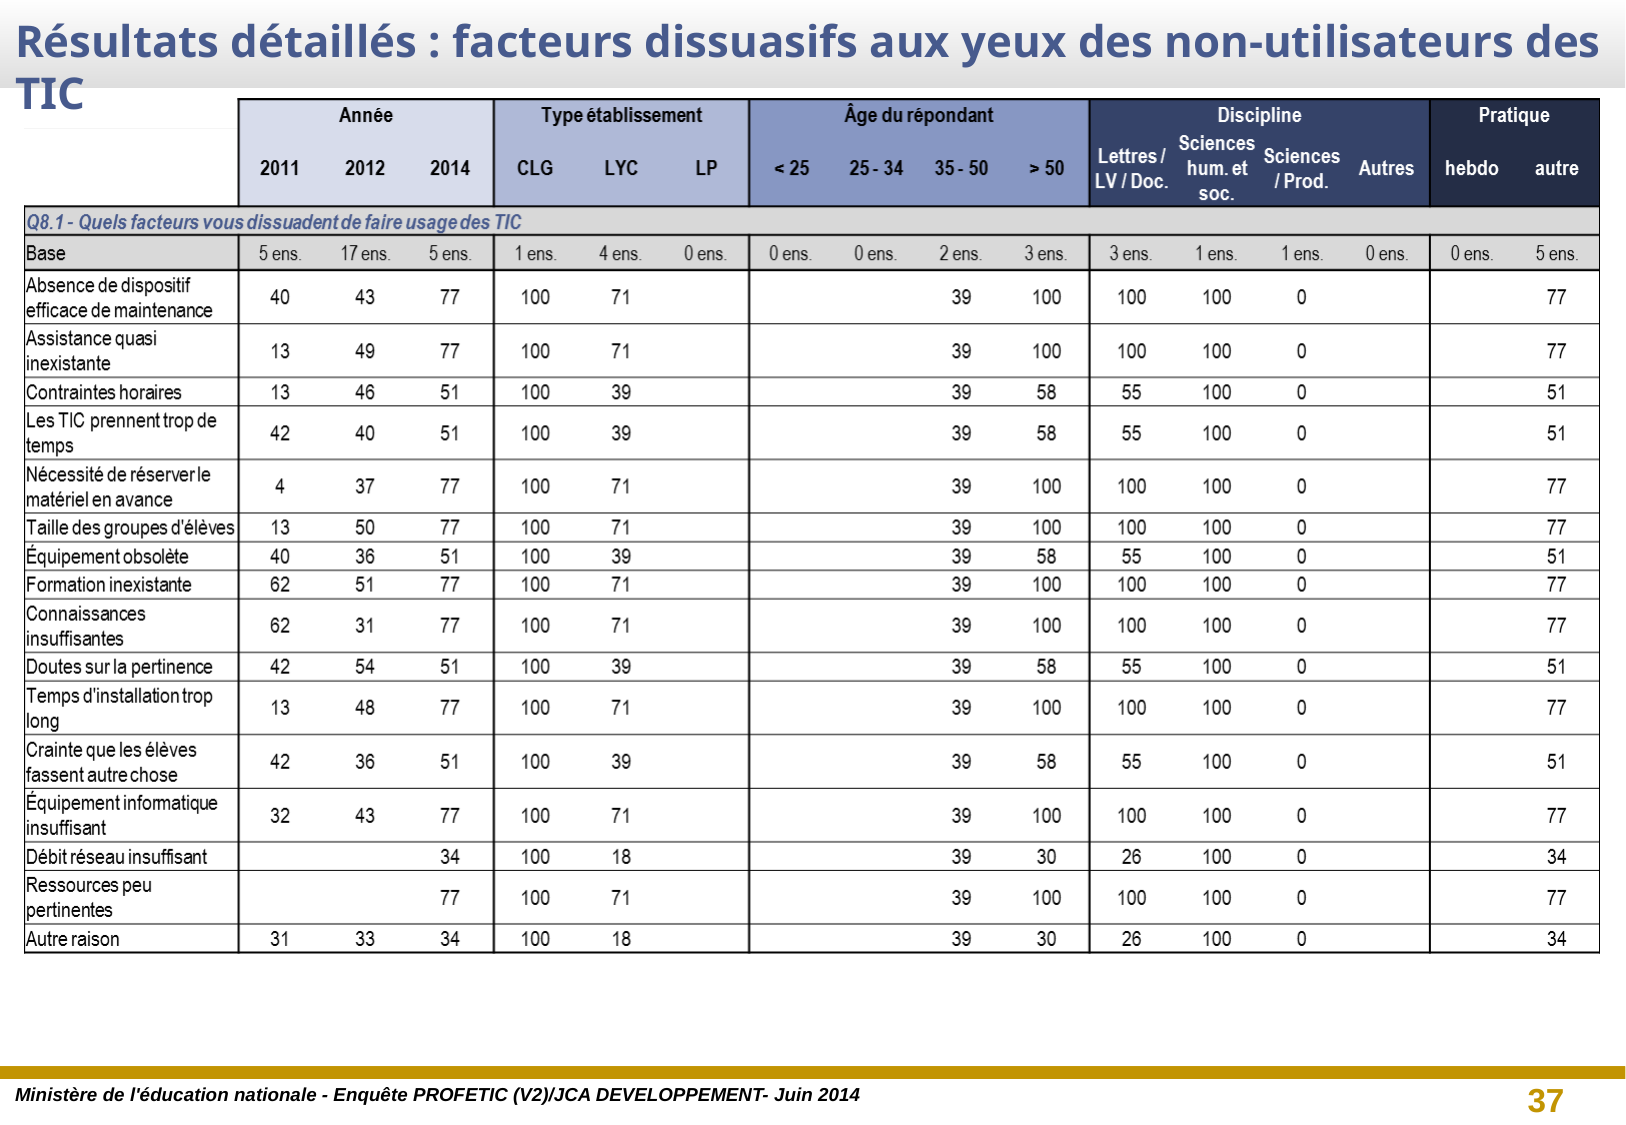

Résultats détaillés : facteurs dissuasifs aux yeux des non-utilisateurs des TIC
#
35
Ministère de l'éducation nationale - Enquête PROFETIC (V2)/JCA DEVELOPPEMENT- Juin 2014